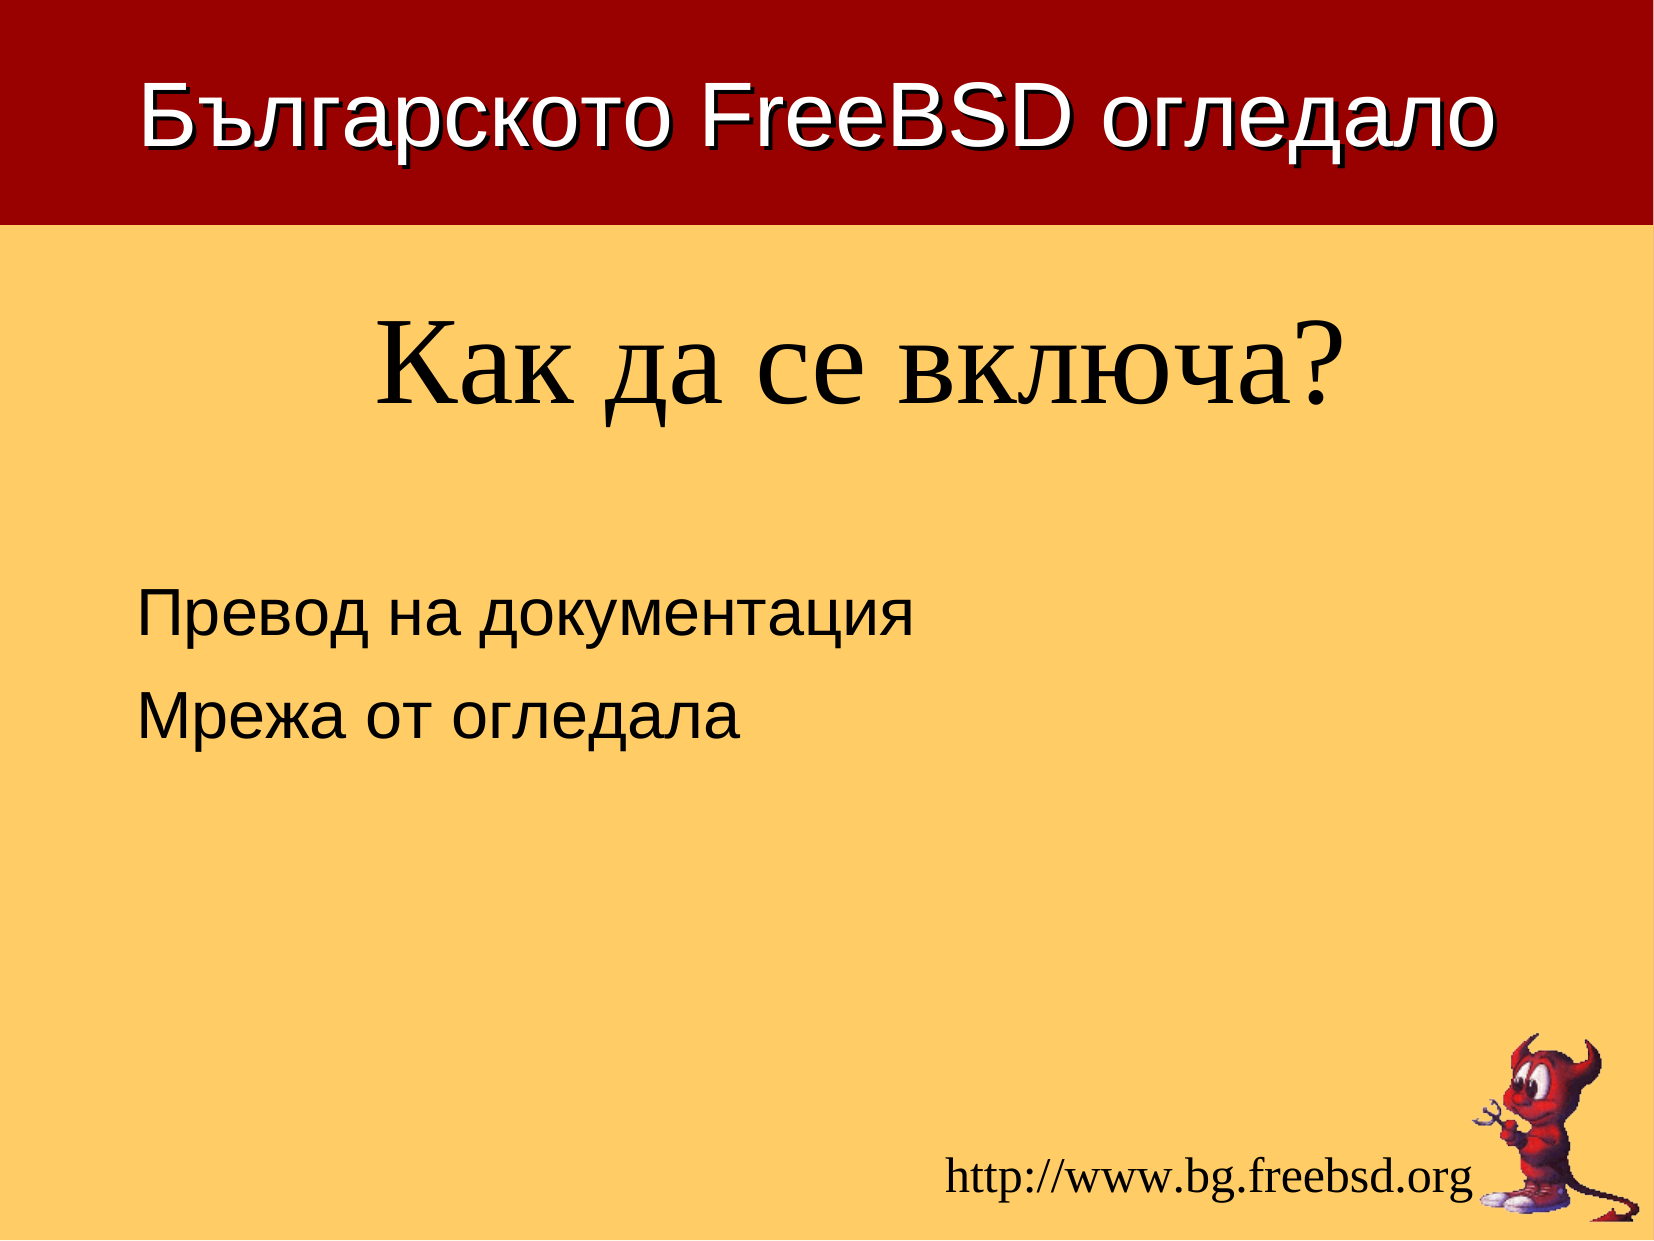

# Българското FreeBSD огледало
Как да се включа?
Превод на документация
Мрежа от огледала
http://www.bg.freebsd.org